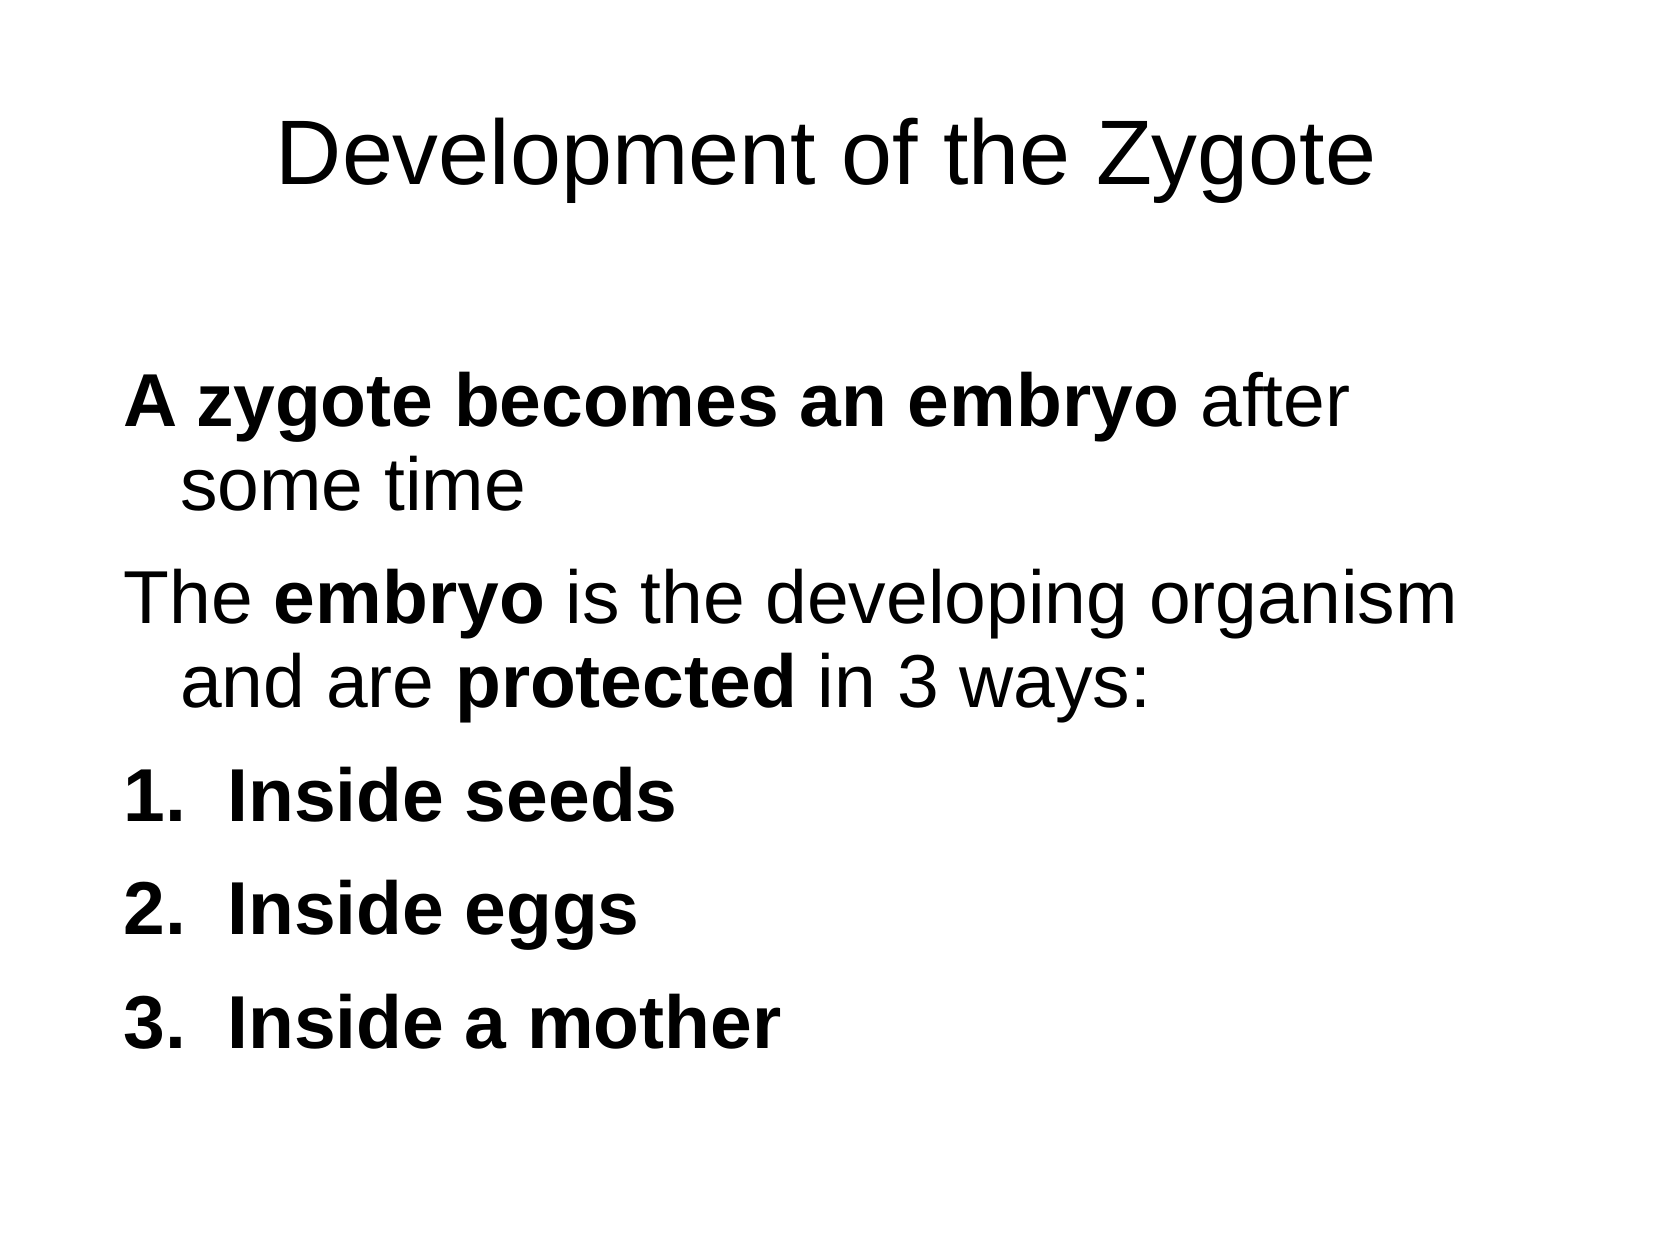

# Development of the Zygote
A zygote becomes an embryo after some time
The embryo is the developing organism and are protected in 3 ways:
1. Inside seeds
2. Inside eggs
3. Inside a mother